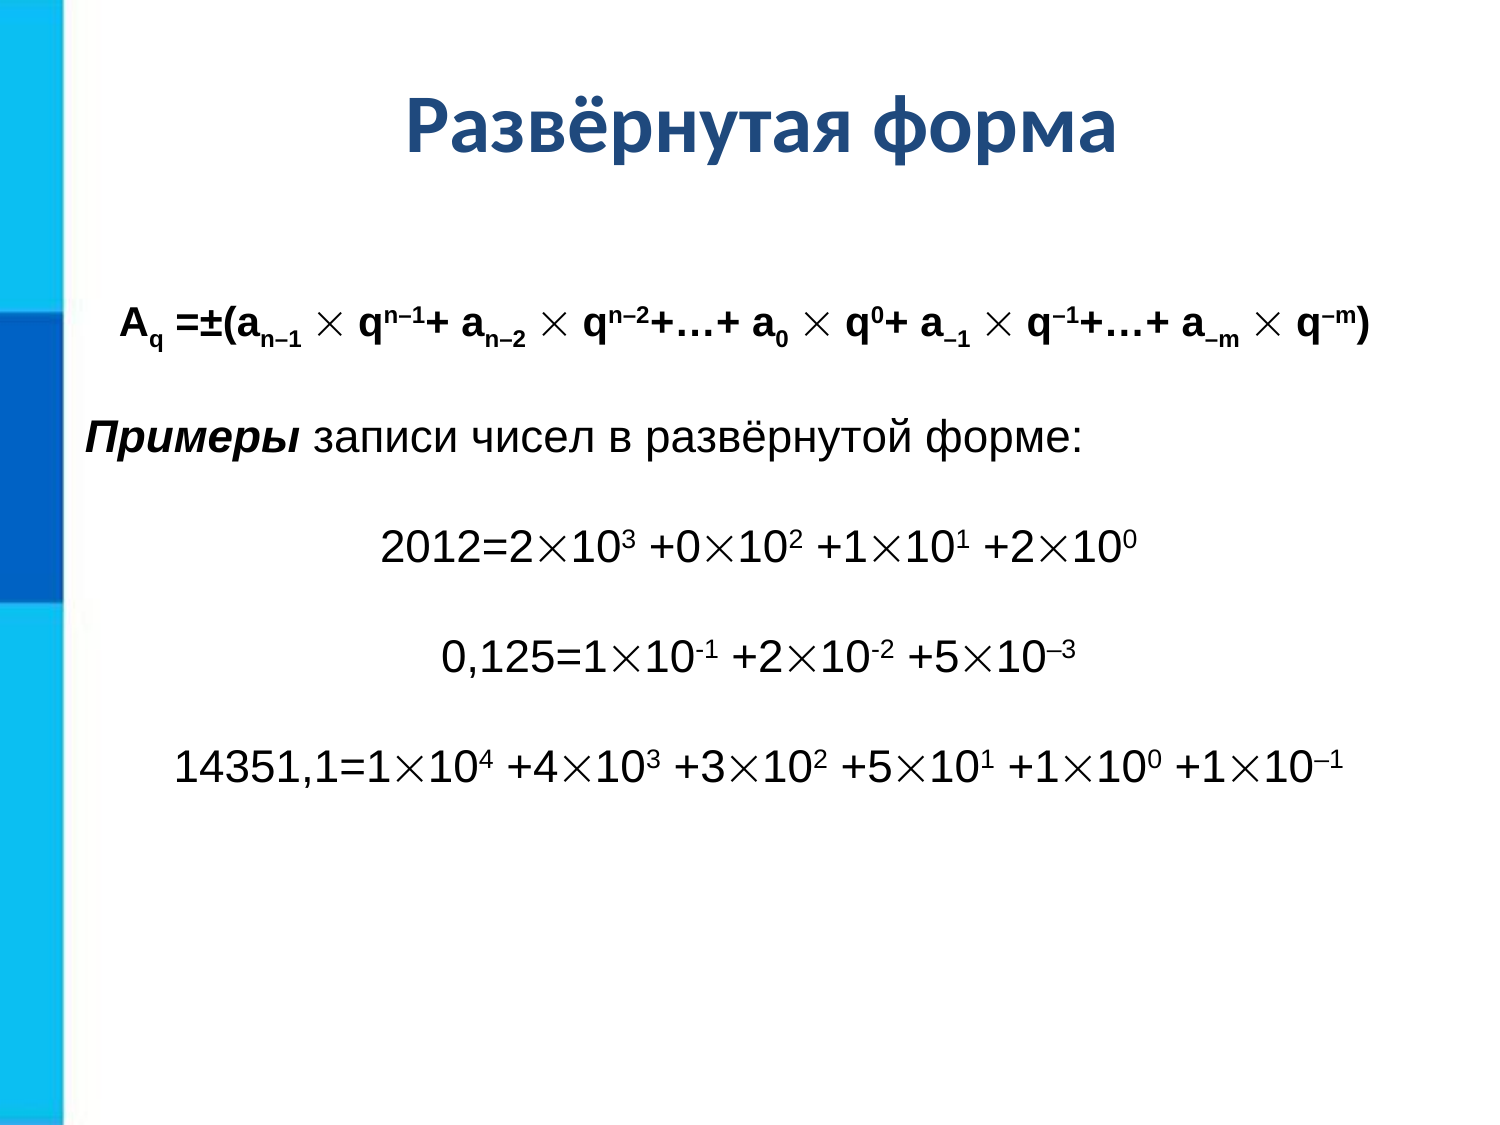

Развёрнутая форма
Aq =±(an–1  qn–1+ an–2  qn–2+…+ a0  q0+ a–1  q–1+…+ a–m  q–m)
Примеры записи чисел в развёрнутой форме:
2012=2103 +0102 +1101 +2100
0,125=110-1 +210-2 +510–3
14351,1=1104 +4103 +3102 +5101 +1100 +110–1